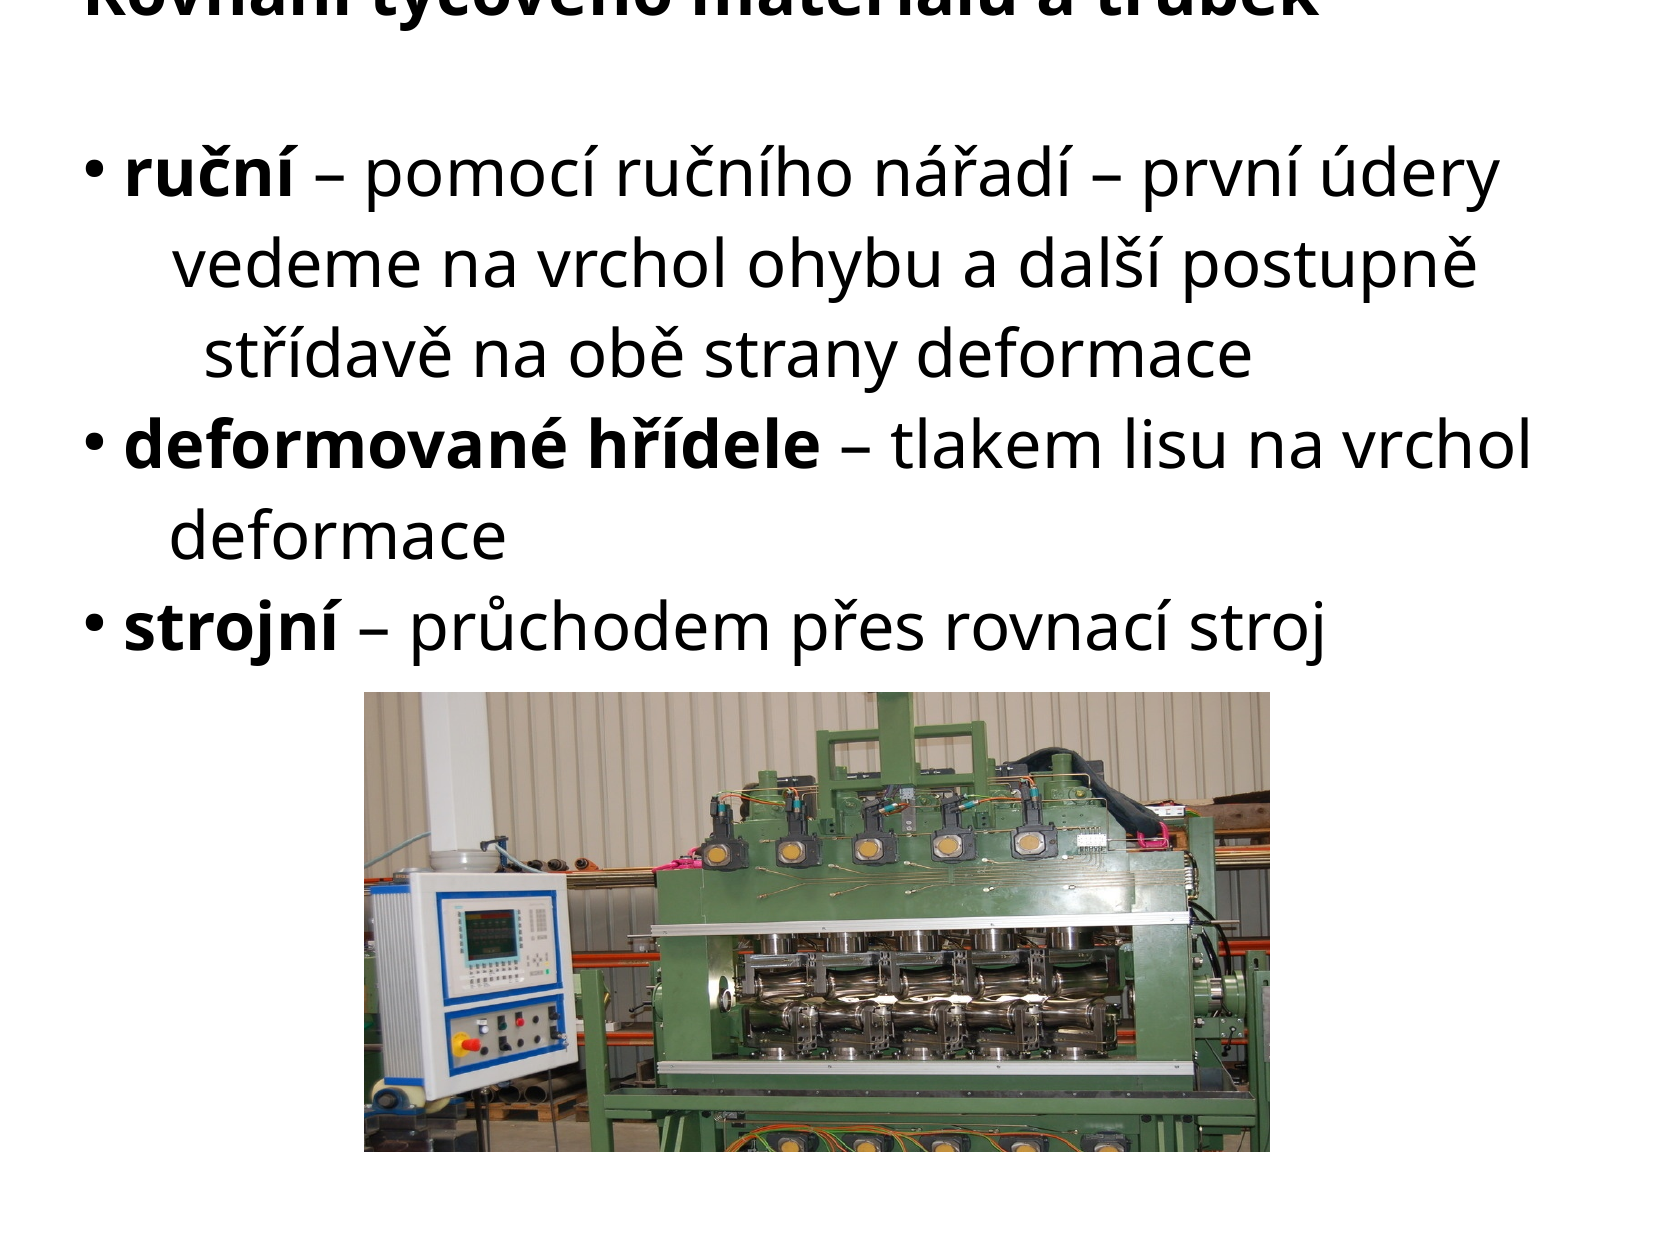

# Rovnání tyčového materiálu a trubek
 ruční – pomocí ručního nářadí – první údery vedeme na vrchol ohybu a další postupně střídavě na obě strany deformace
 deformované hřídele – tlakem lisu na vrchol deformace
 strojní – průchodem přes rovnací stroj